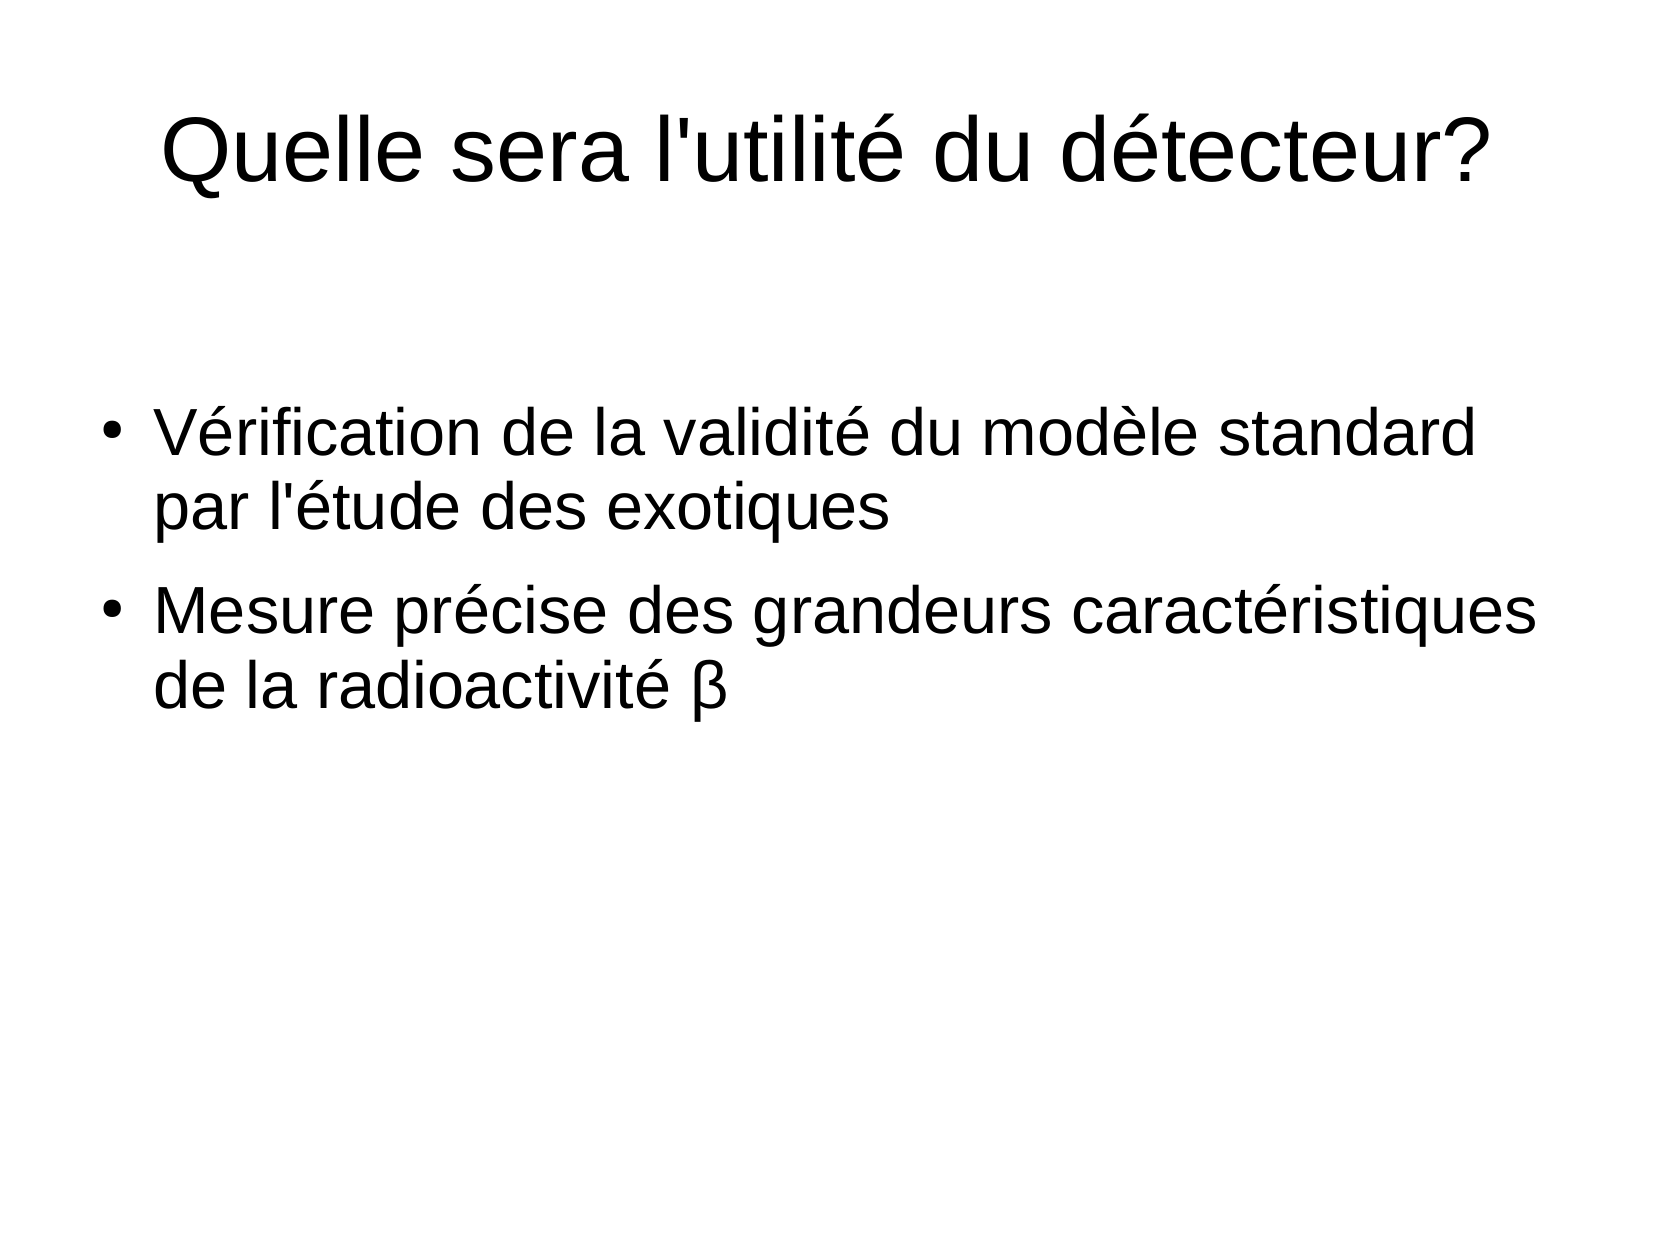

# Quelle sera l'utilité du détecteur?
Vérification de la validité du modèle standard par l'étude des exotiques
Mesure précise des grandeurs caractéristiques de la radioactivité β